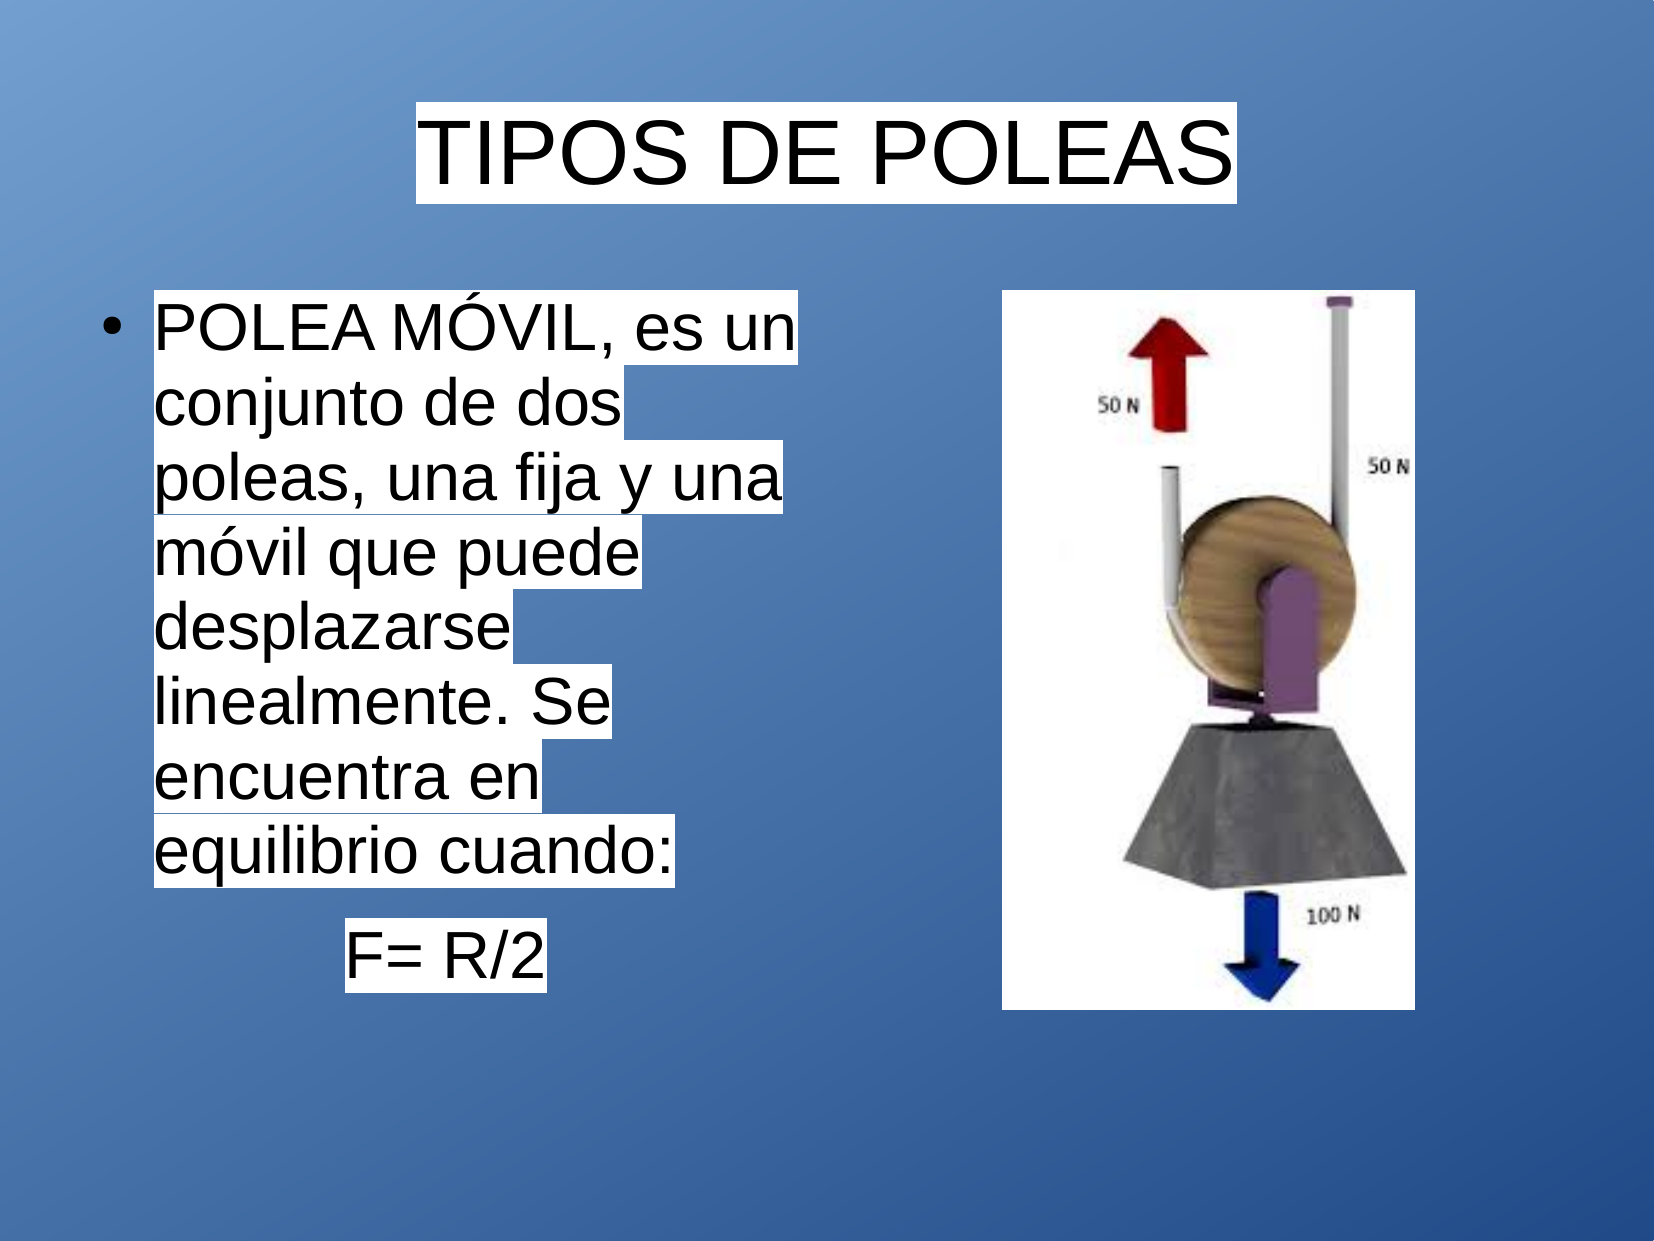

# TIPOS DE POLEAS
POLEA MÓVIL, es un conjunto de dos poleas, una fija y una móvil que puede desplazarse linealmente. Se encuentra en equilibrio cuando:
F= R/2